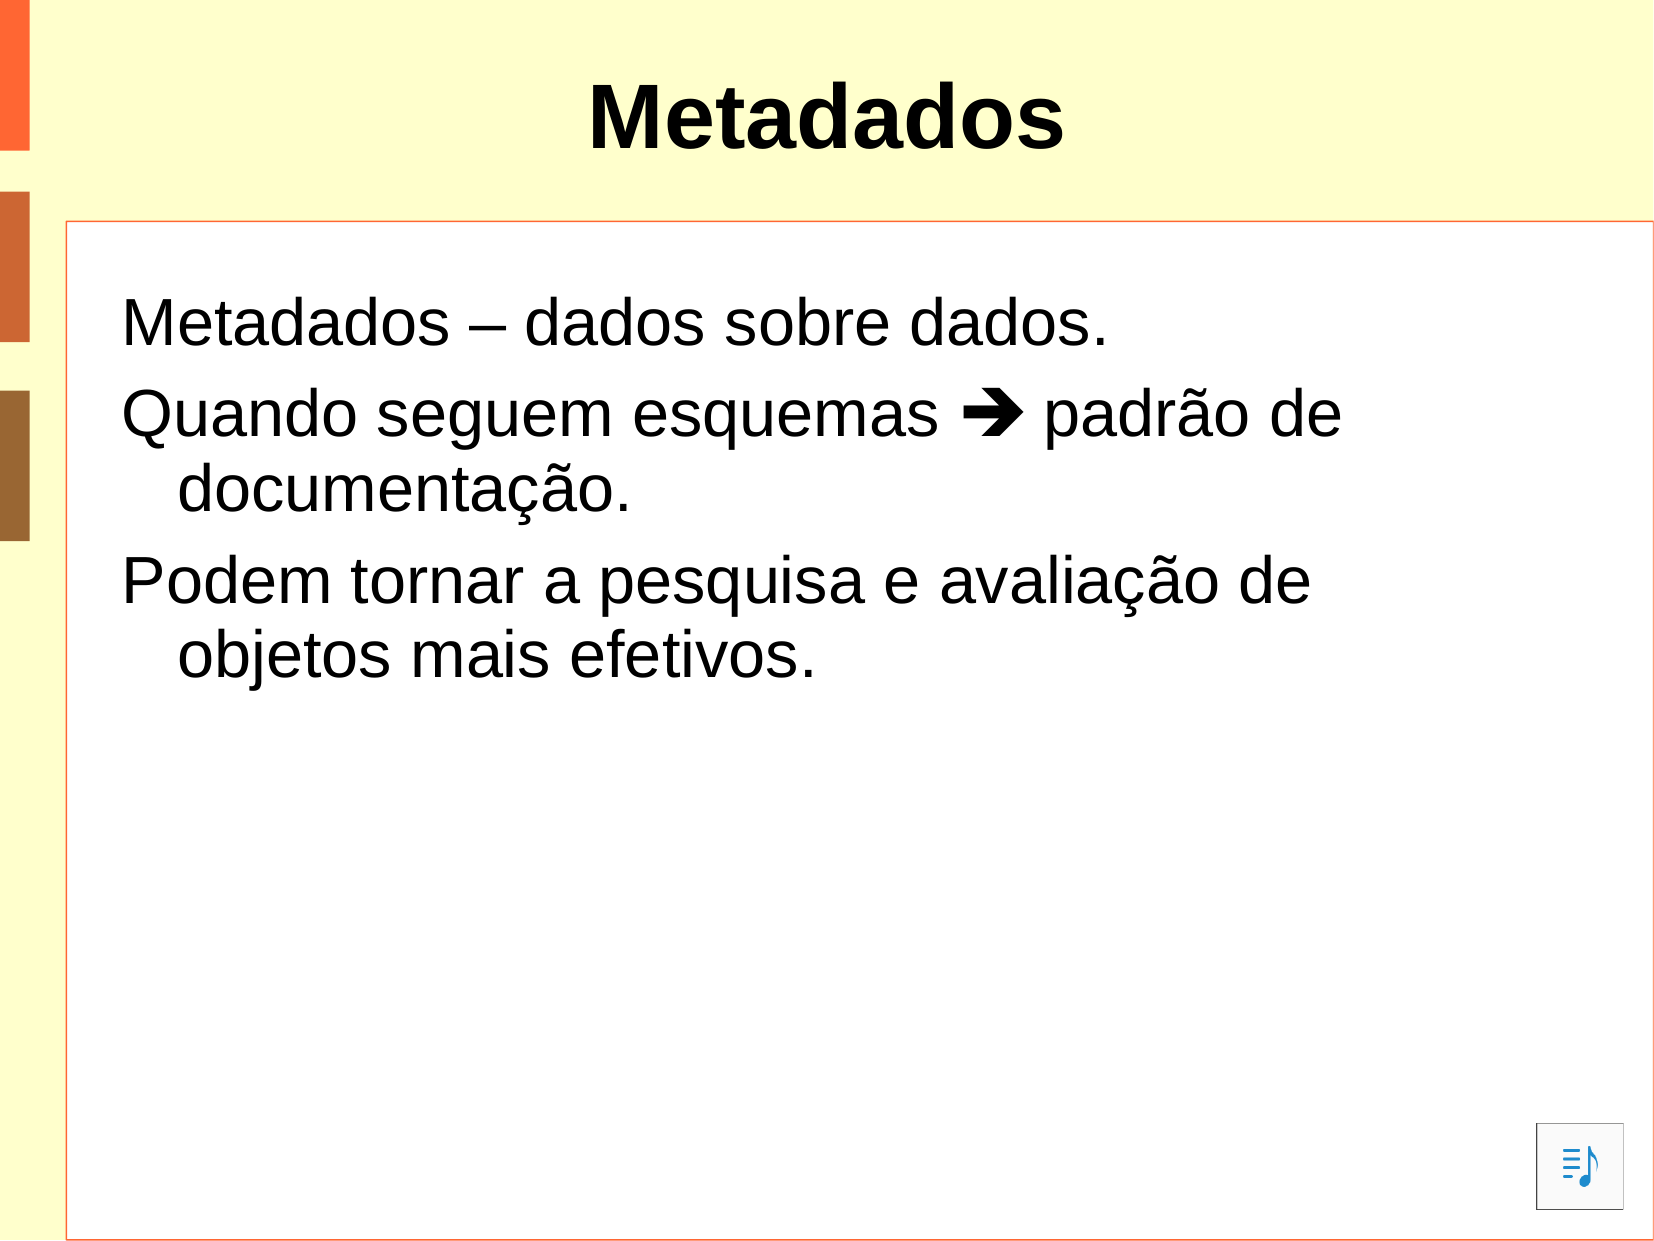

# Metadados
Metadados – dados sobre dados.
Quando seguem esquemas  padrão de documentação.
Podem tornar a pesquisa e avaliação de objetos mais efetivos.